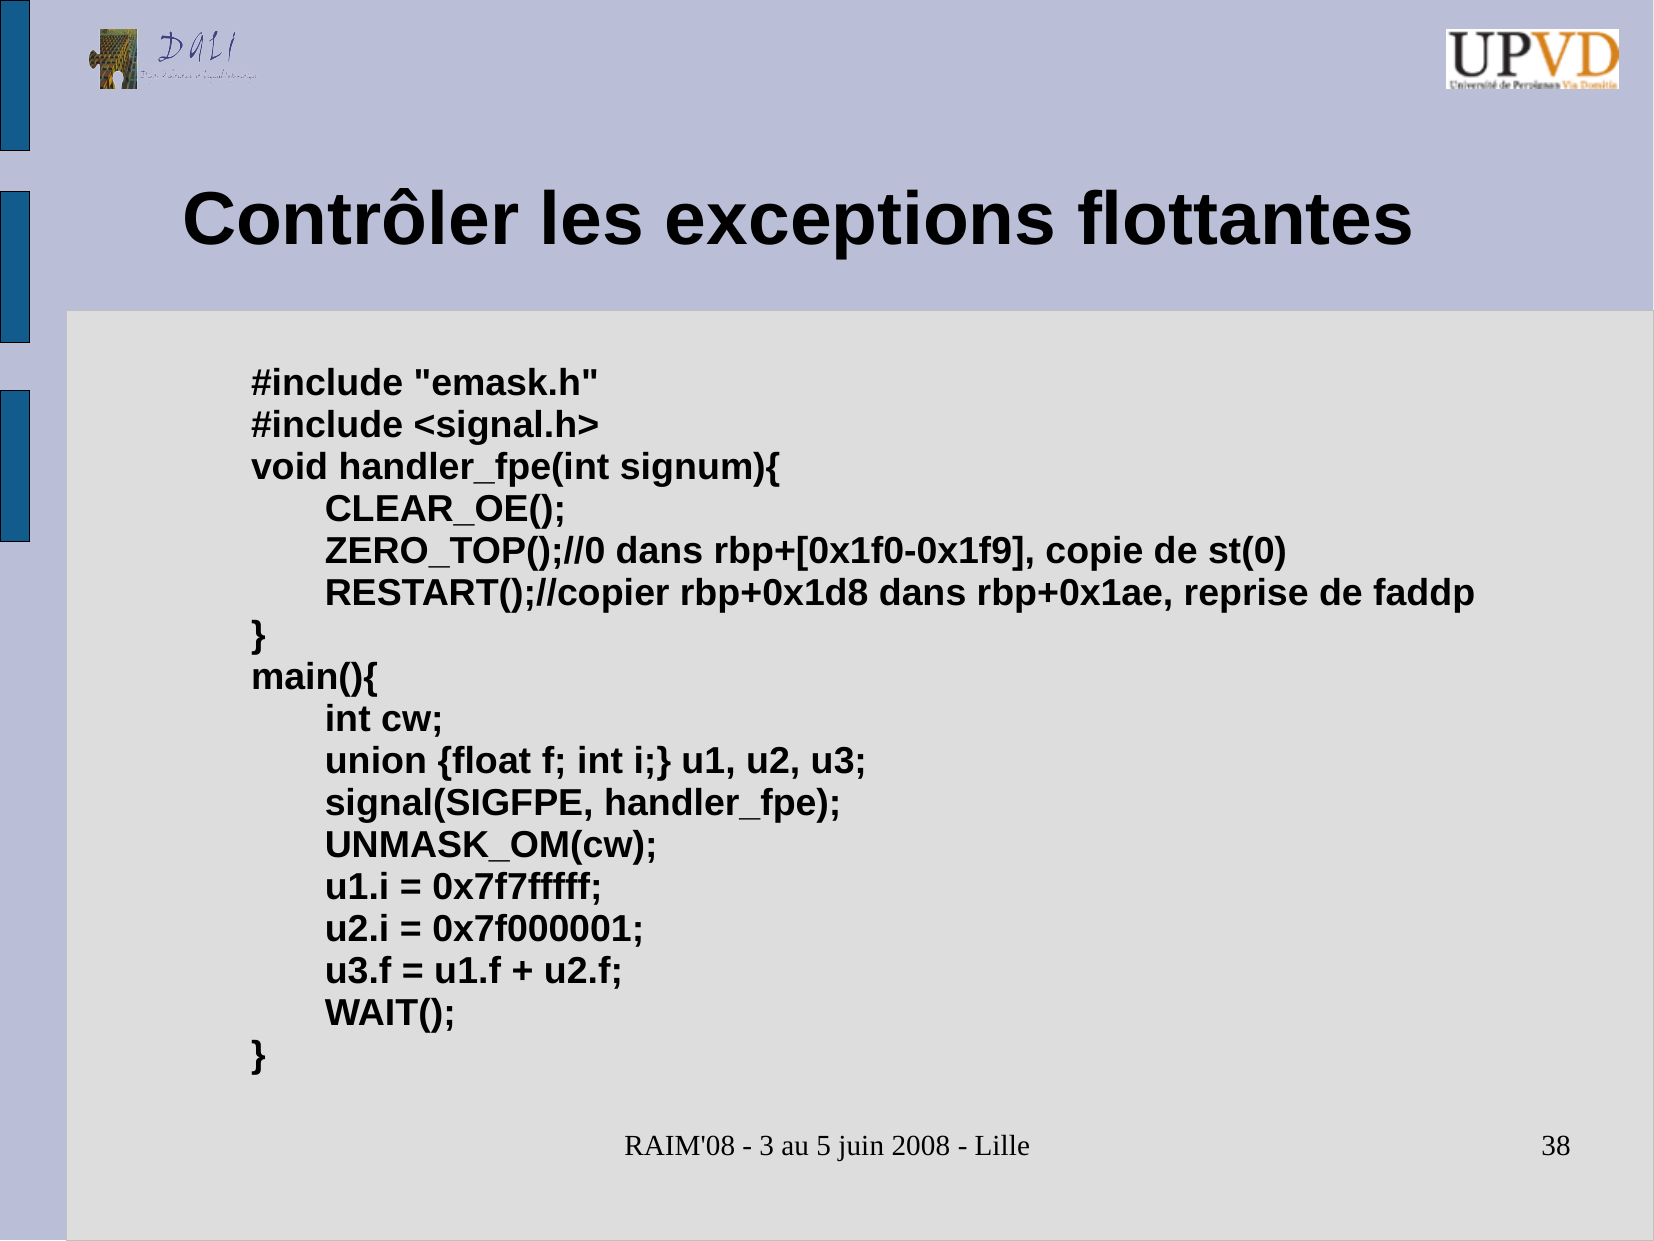

Contrôler les exceptions flottantes
#include "emask.h"
#include <signal.h>
void handler_fpe(int signum){
	CLEAR_OE();
	ZERO_TOP();//0 dans rbp+[0x1f0-0x1f9], copie de st(0)
	RESTART();//copier rbp+0x1d8 dans rbp+0x1ae, reprise de faddp
}
main(){
	int cw;
	union {float f; int i;} u1, u2, u3;
	signal(SIGFPE, handler_fpe);
	UNMASK_OM(cw);
	u1.i = 0x7f7fffff;
	u2.i = 0x7f000001;
	u3.f = u1.f + u2.f;
	WAIT();
}
RAIM'08 - 3 au 5 juin 2008 - Lille
38